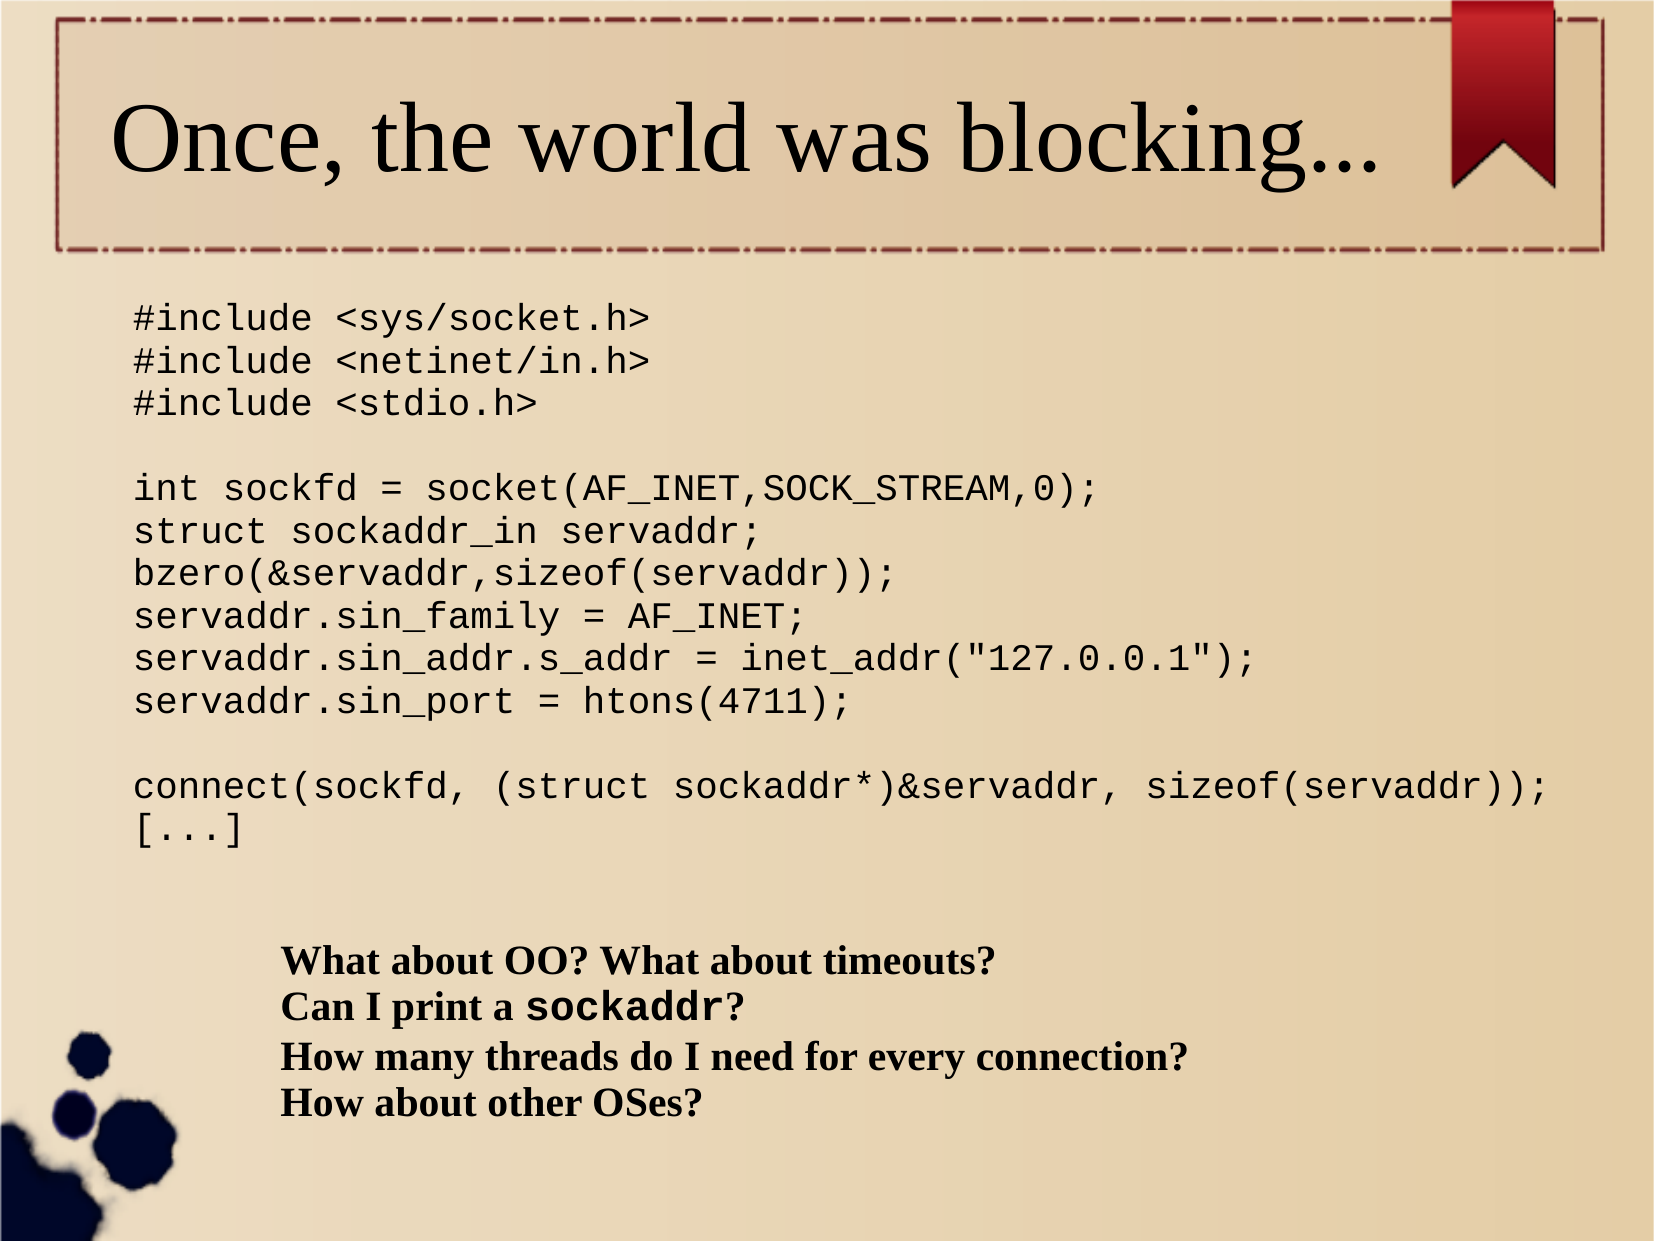

# Once, the world was blocking...
#include <sys/socket.h>
#include <netinet/in.h>
#include <stdio.h>
int sockfd = socket(AF_INET,SOCK_STREAM,0);
struct sockaddr_in servaddr;
bzero(&servaddr,sizeof(servaddr));
servaddr.sin_family = AF_INET;
servaddr.sin_addr.s_addr = inet_addr("127.0.0.1");
servaddr.sin_port = htons(4711);
connect(sockfd, (struct sockaddr*)&servaddr, sizeof(servaddr));[...]
		What about OO? What about timeouts?
		Can I print a sockaddr?
		How many threads do I need for every connection?
		How about other OSes?